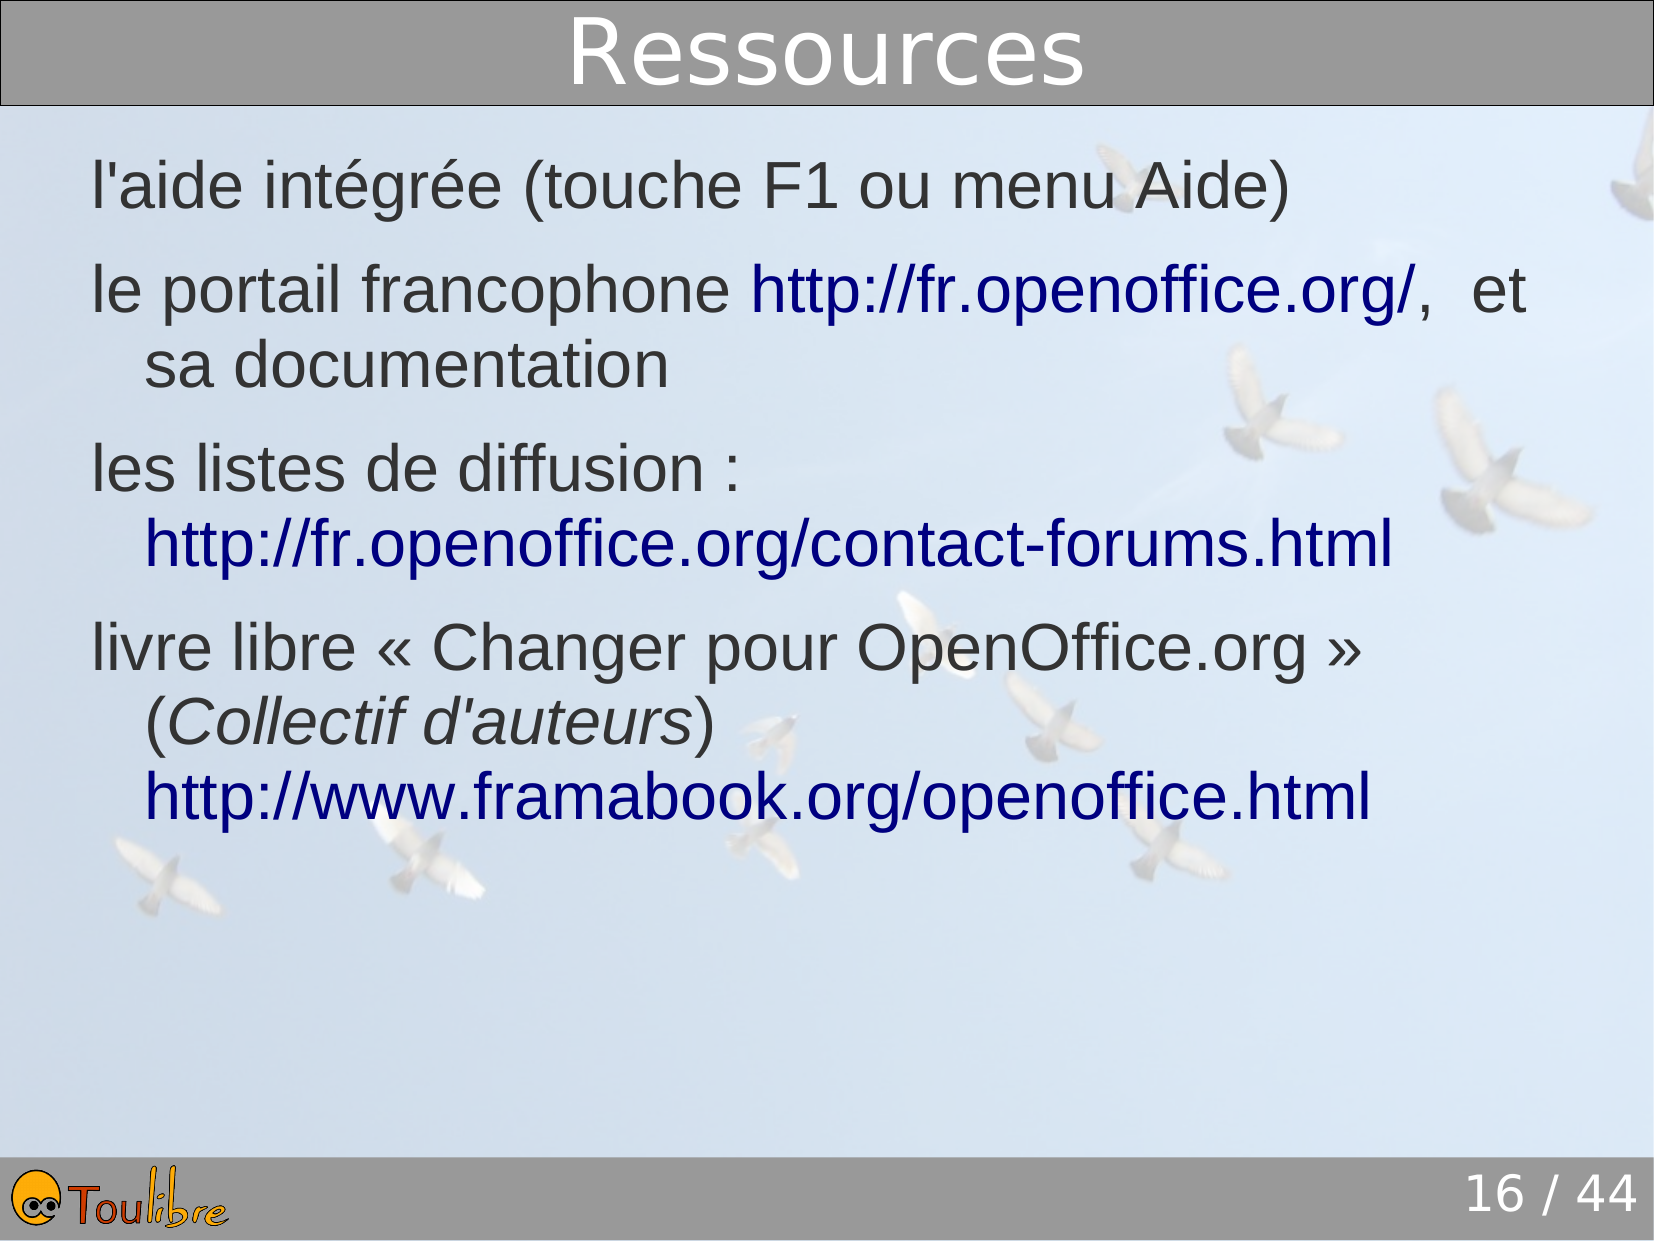

# Ressources
l'aide intégrée (touche F1 ou menu Aide)
le portail francophone http://fr.openoffice.org/, et sa documentation
les listes de diffusion : http://fr.openoffice.org/contact-forums.html
livre libre « Changer pour OpenOffice.org » (Collectif d'auteurs) http://www.framabook.org/openoffice.html